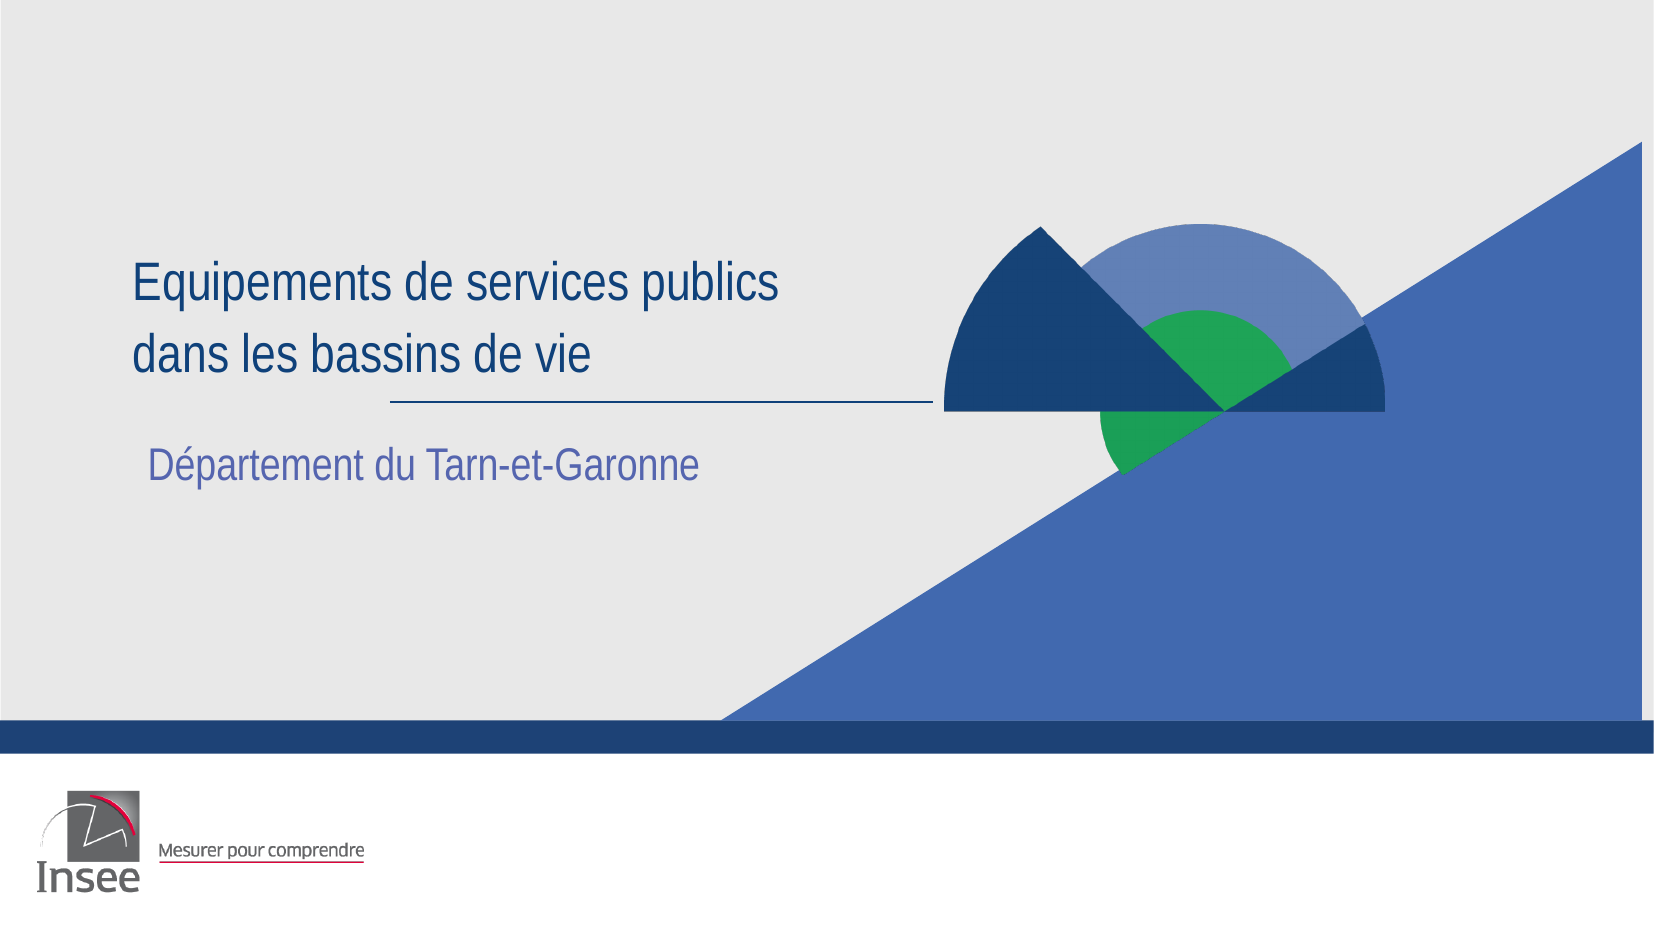

# Equipements de services publics dans les bassins de vie
Département du Tarn-et-Garonne
1